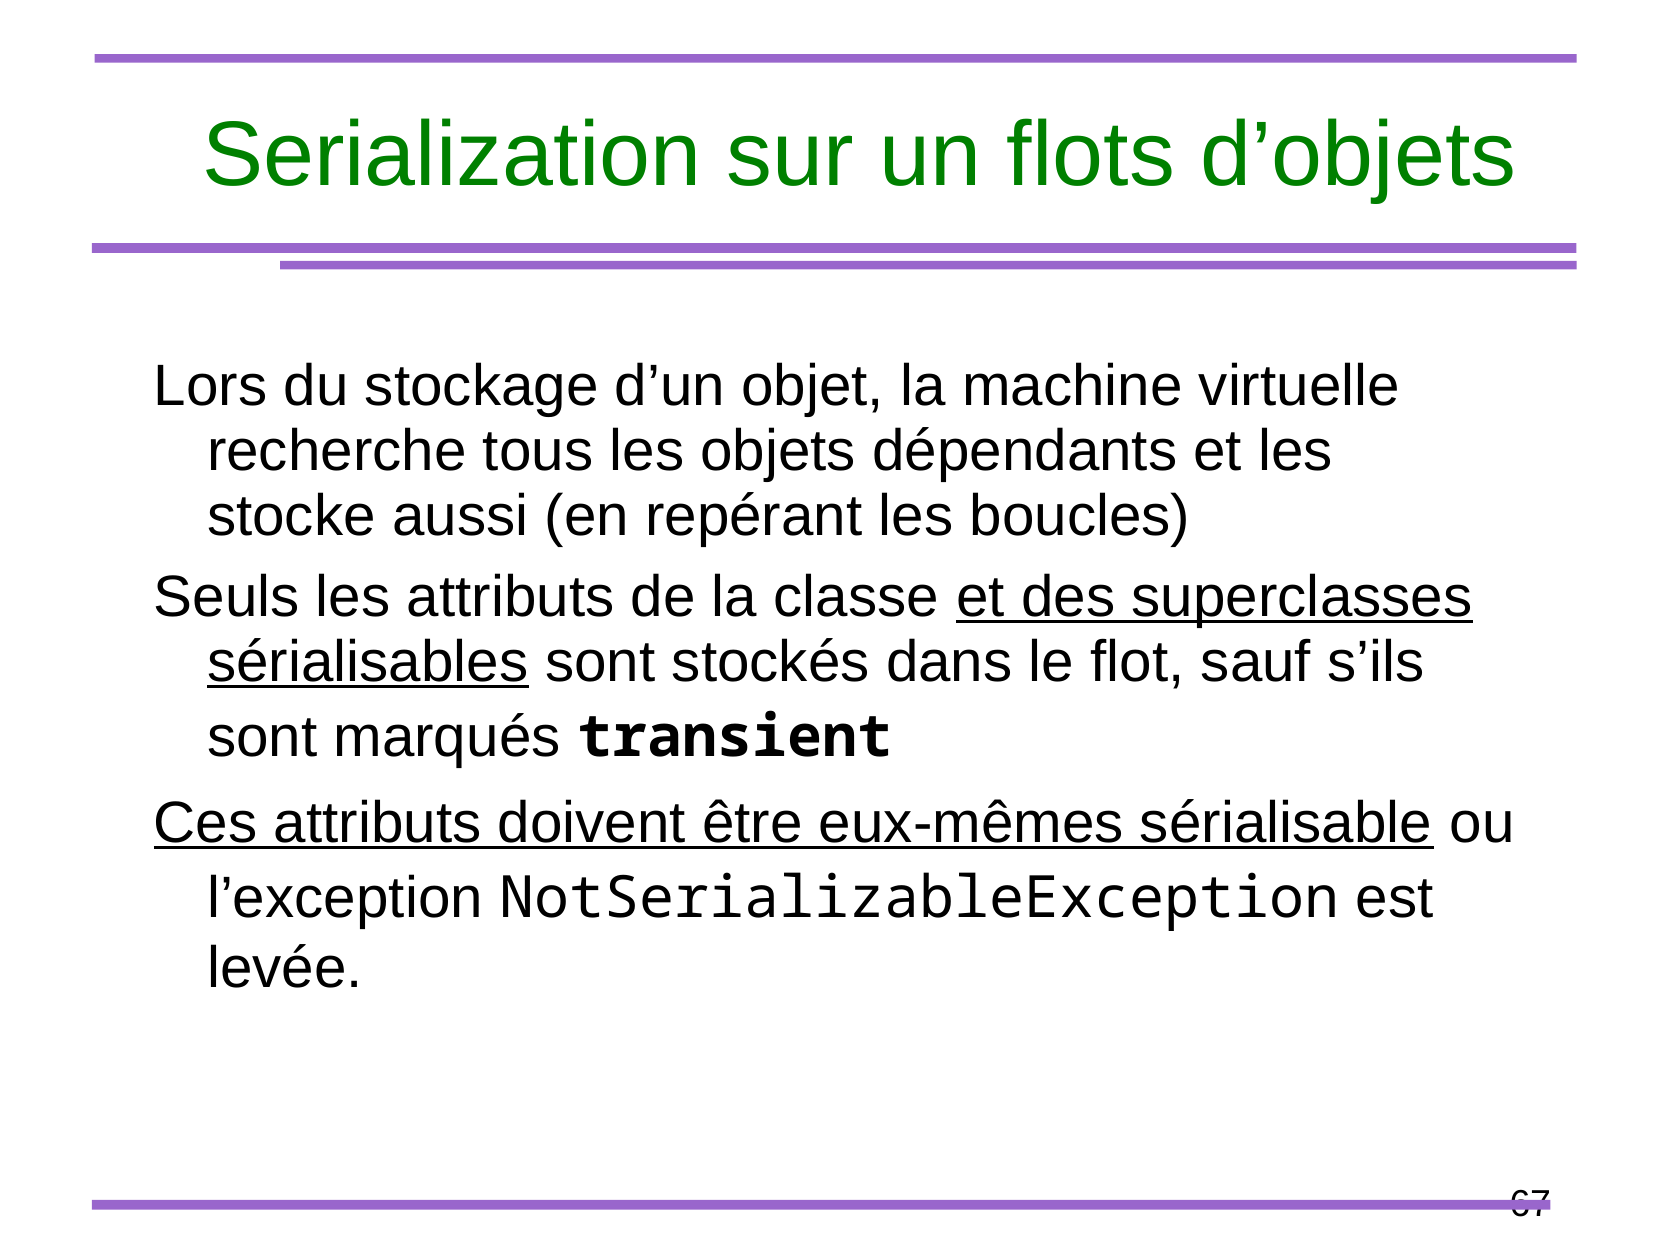

# Serialization sur un flots d’objets
Lors du stockage d’un objet, la machine virtuelle recherche tous les objets dépendants et les stocke aussi (en repérant les boucles)
Seuls les attributs de la classe et des superclasses sérialisables sont stockés dans le flot, sauf s’ils sont marqués transient
Ces attributs doivent être eux-mêmes sérialisable ou l’exception NotSerializableException est levée.